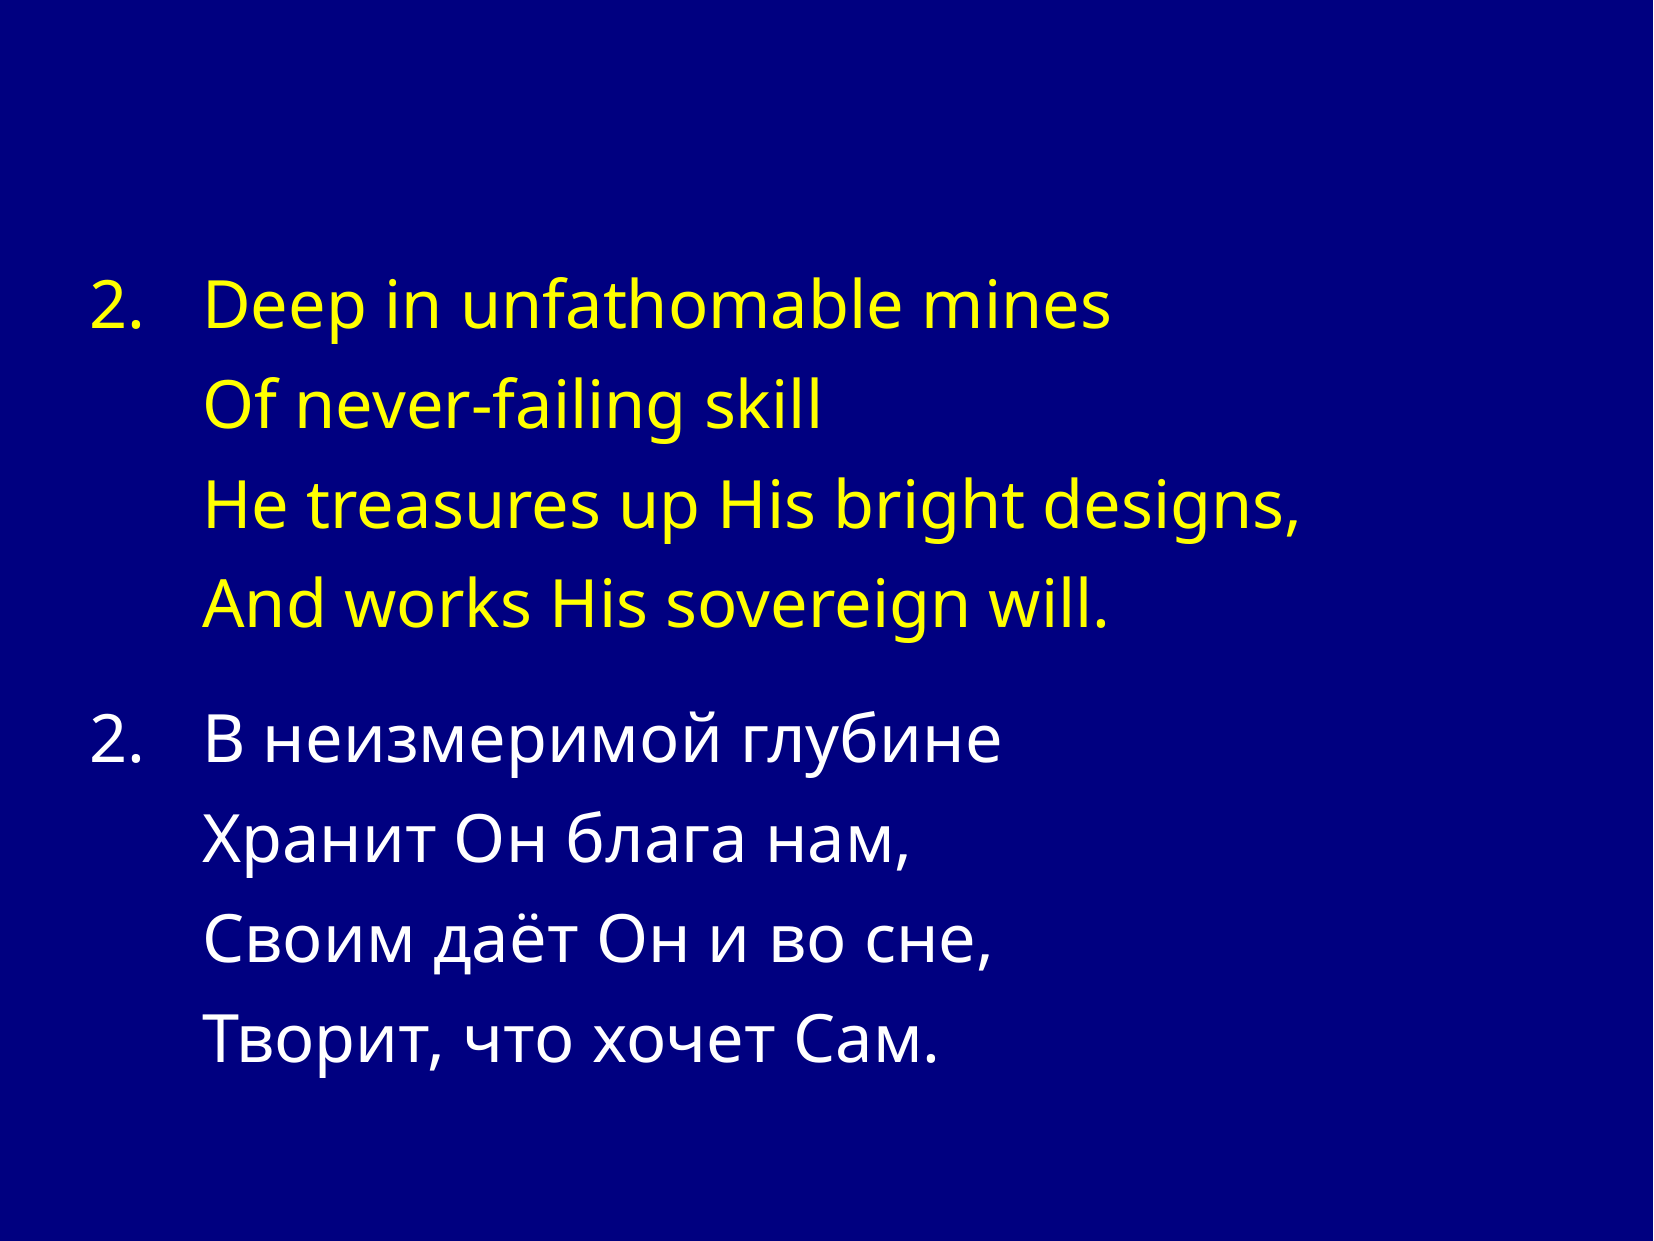

2.	Deep in unfathomable mines
	Of never-failing skill
	He treasures up His bright designs,
	And works His sovereign will.
2.	В неизмеримой глубине
	Хранит Он блага нам,
	Своим даёт Он и во сне,
	Творит, что хочет Сам.